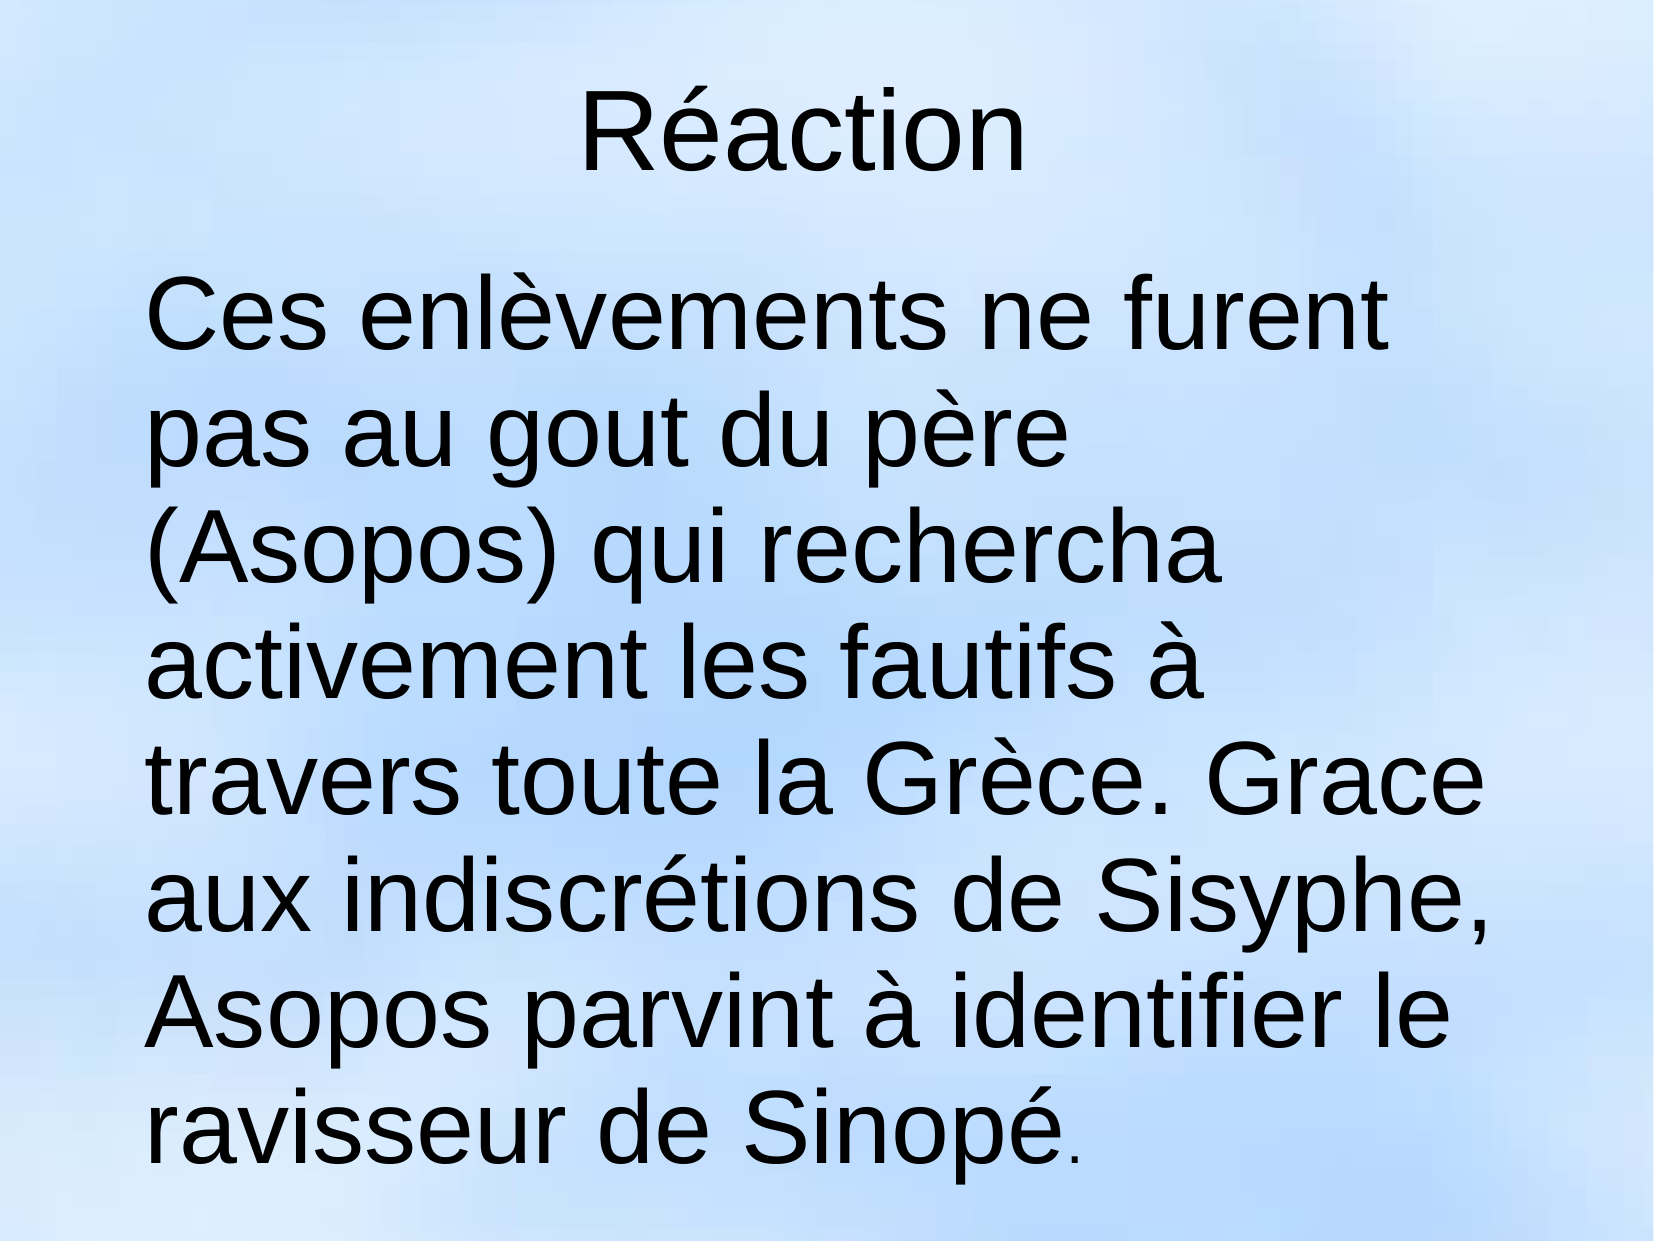

Réaction
Ces enlèvements ne furent pas au gout du père (Asopos) qui rechercha activement les fautifs à travers toute la Grèce. Grace aux indiscrétions de Sisyphe, Asopos parvint à identifier le ravisseur de Sinopé.